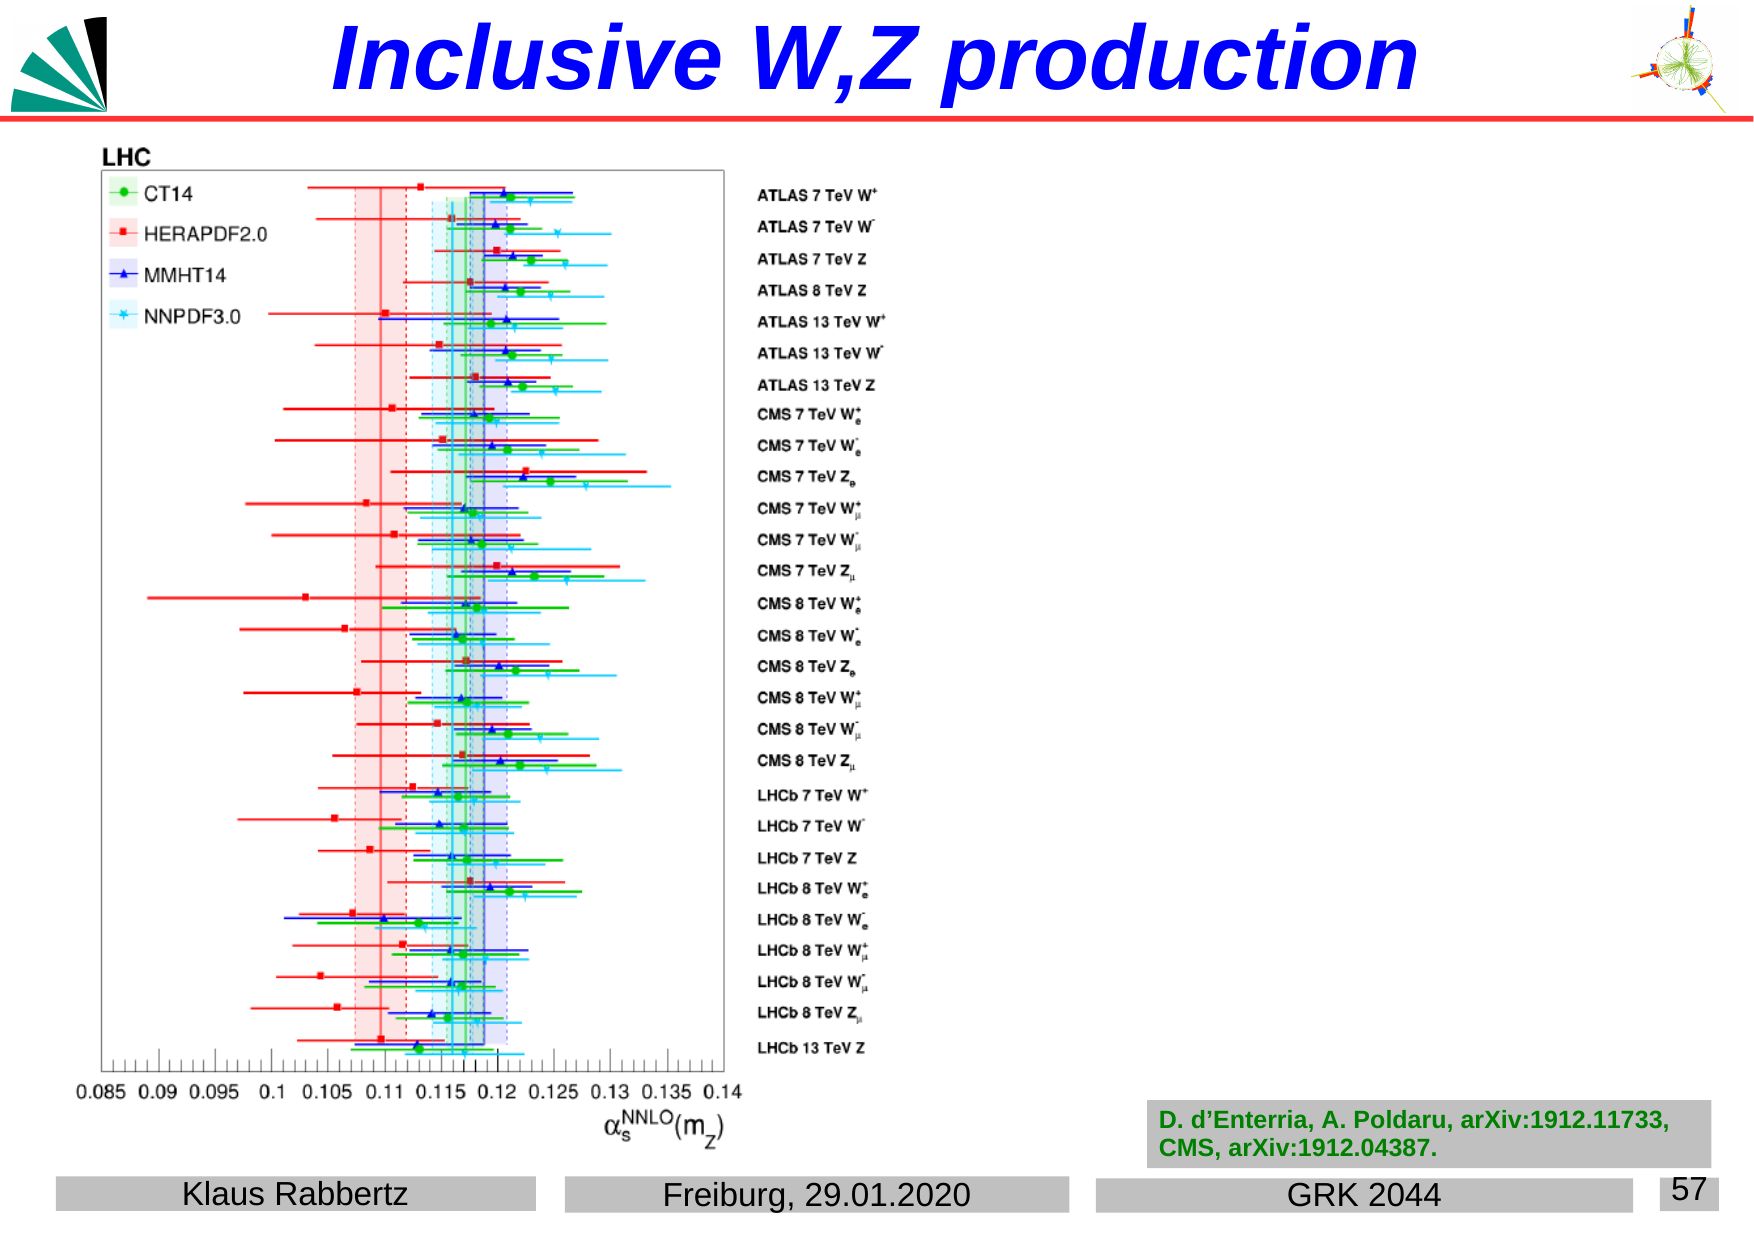

# Inclusive W,Z production
D. d’Enterria, A. Poldaru, arXiv:1912.11733,
CMS, arXiv:1912.04387.